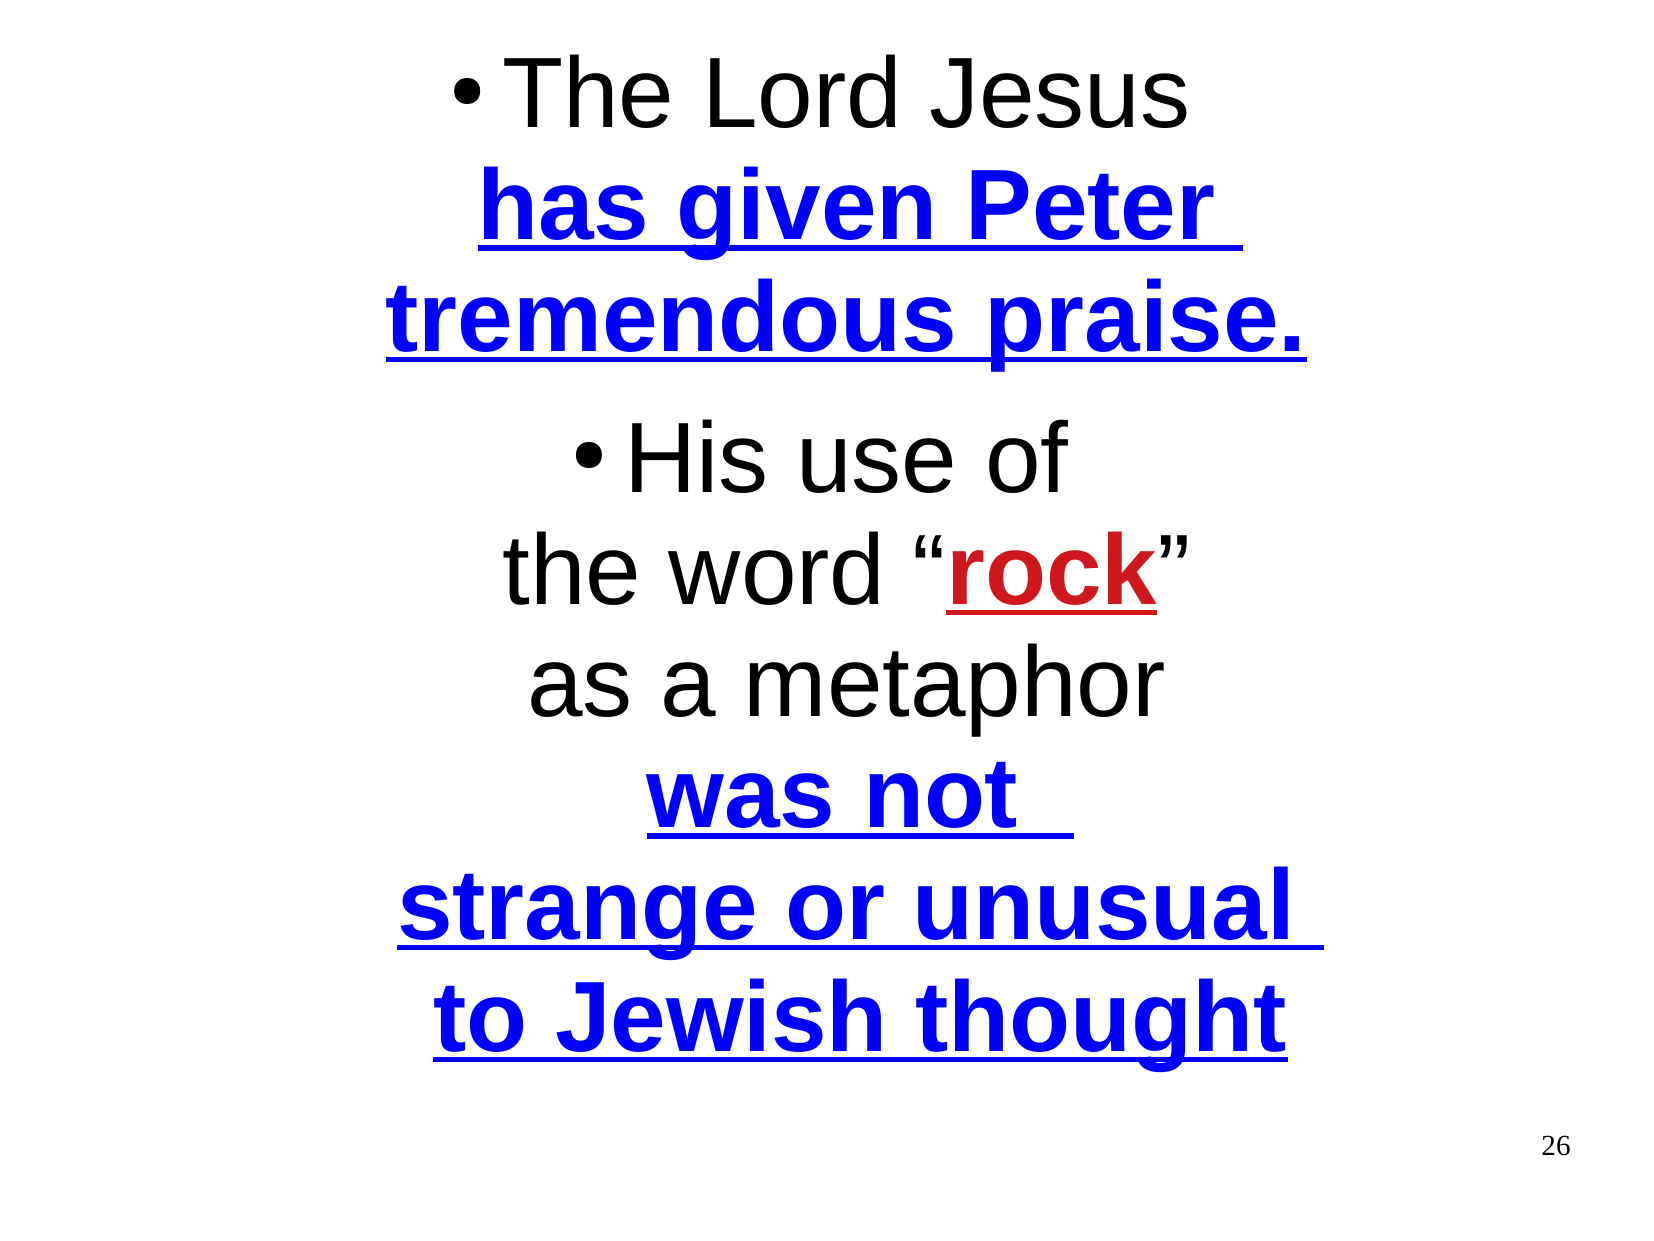

# The Lord Jesus has given Peter tremendous praise.
His use of
the word “rock”
as a metaphor
was not
strange or unusual
to Jewish thought
26